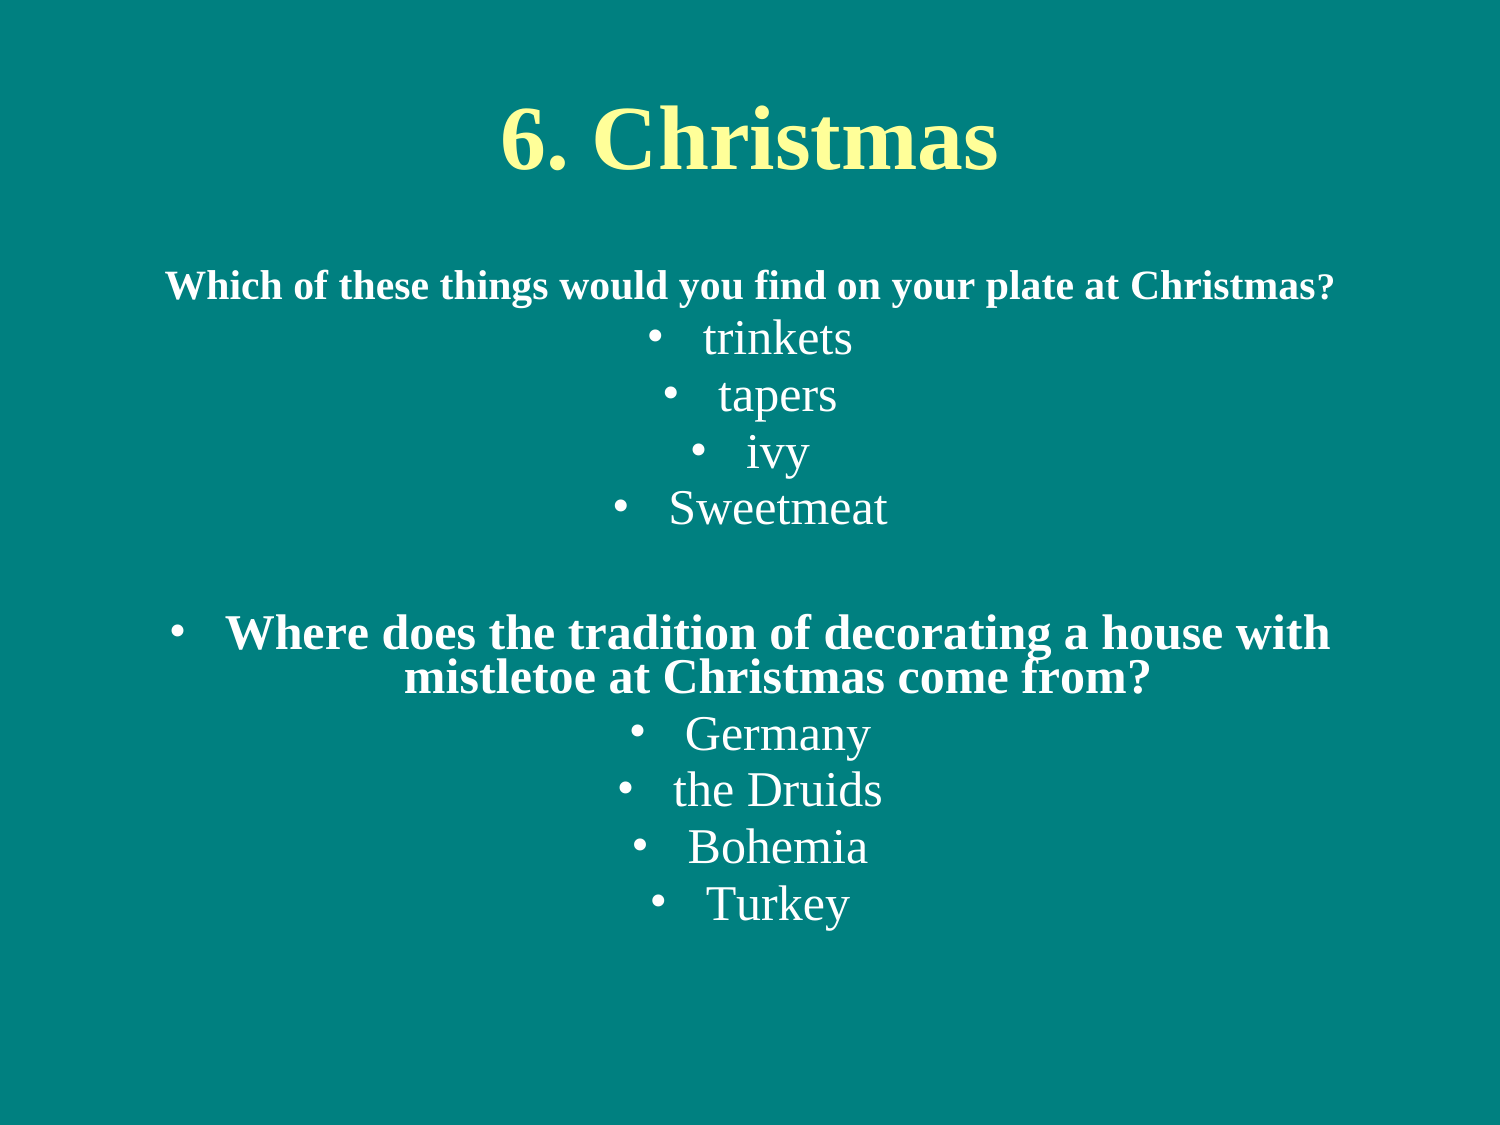

# 6. Christmas
Which of these things would you find on your plate at Christmas?
trinkets
tapers
ivy
Sweetmeat
Where does the tradition of decorating a house with mistletoe at Christmas come from?
Germany
the Druids
Bohemia
Turkey